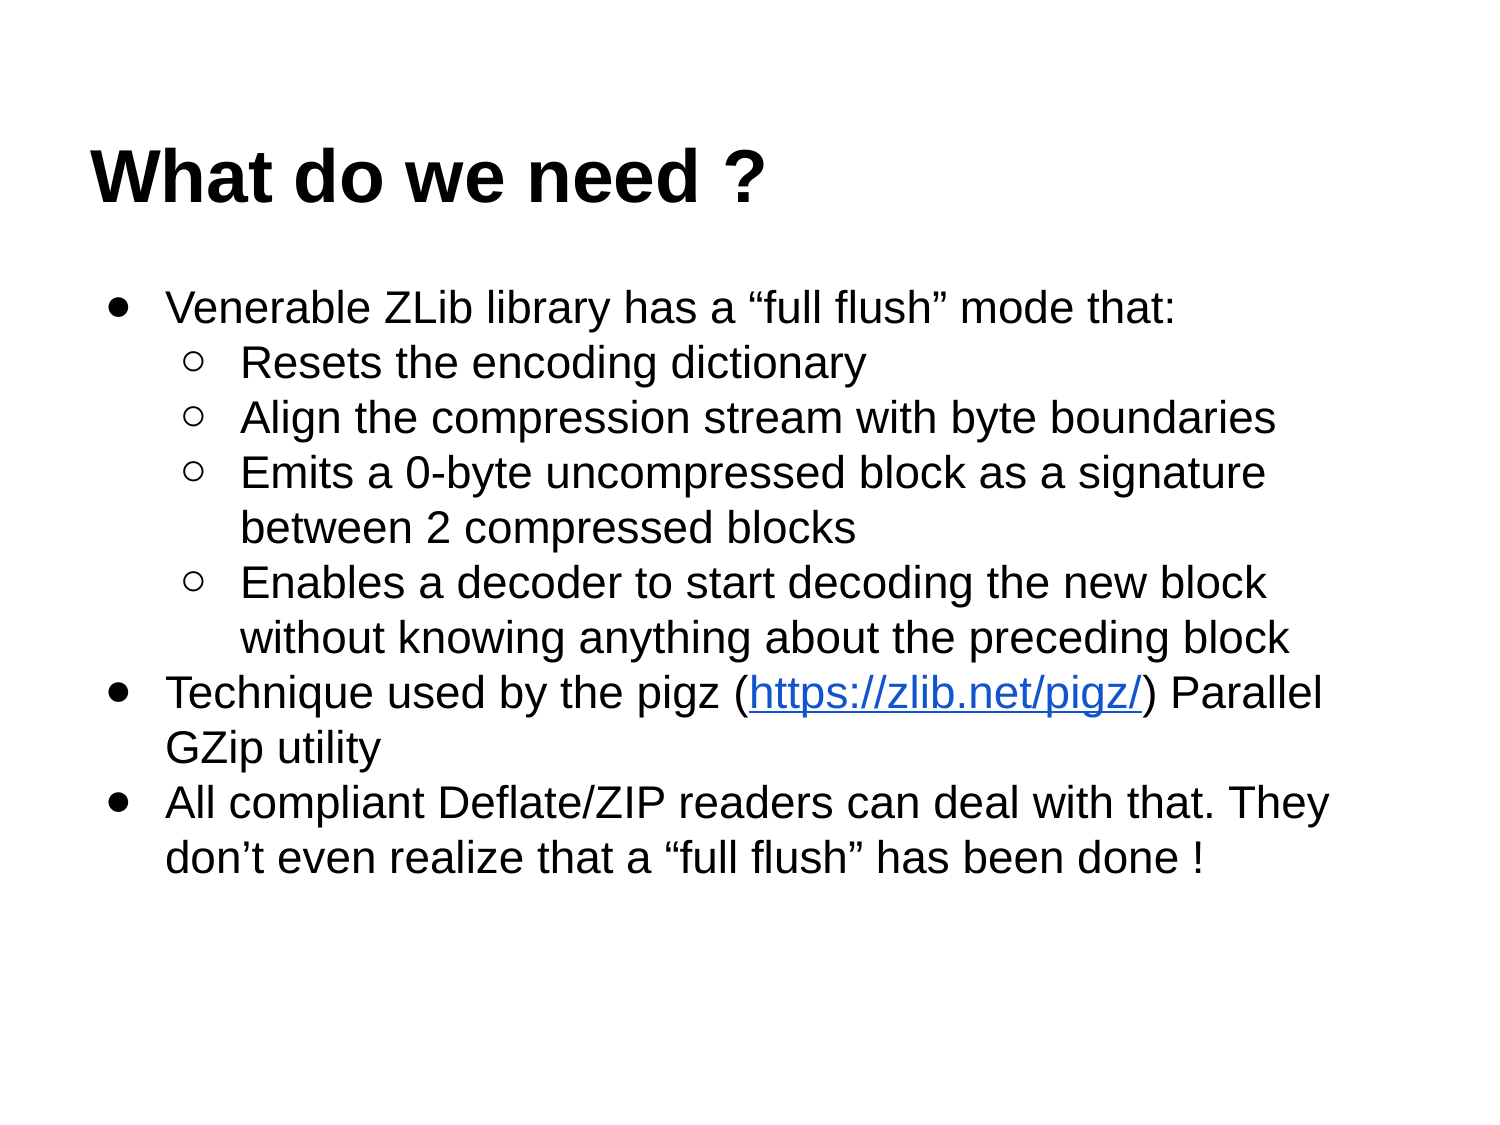

# What do we need ?
Venerable ZLib library has a “full flush” mode that:
Resets the encoding dictionary
Align the compression stream with byte boundaries
Emits a 0-byte uncompressed block as a signature between 2 compressed blocks
Enables a decoder to start decoding the new block without knowing anything about the preceding block
Technique used by the pigz (https://zlib.net/pigz/) Parallel GZip utility
All compliant Deflate/ZIP readers can deal with that. They don’t even realize that a “full flush” has been done !